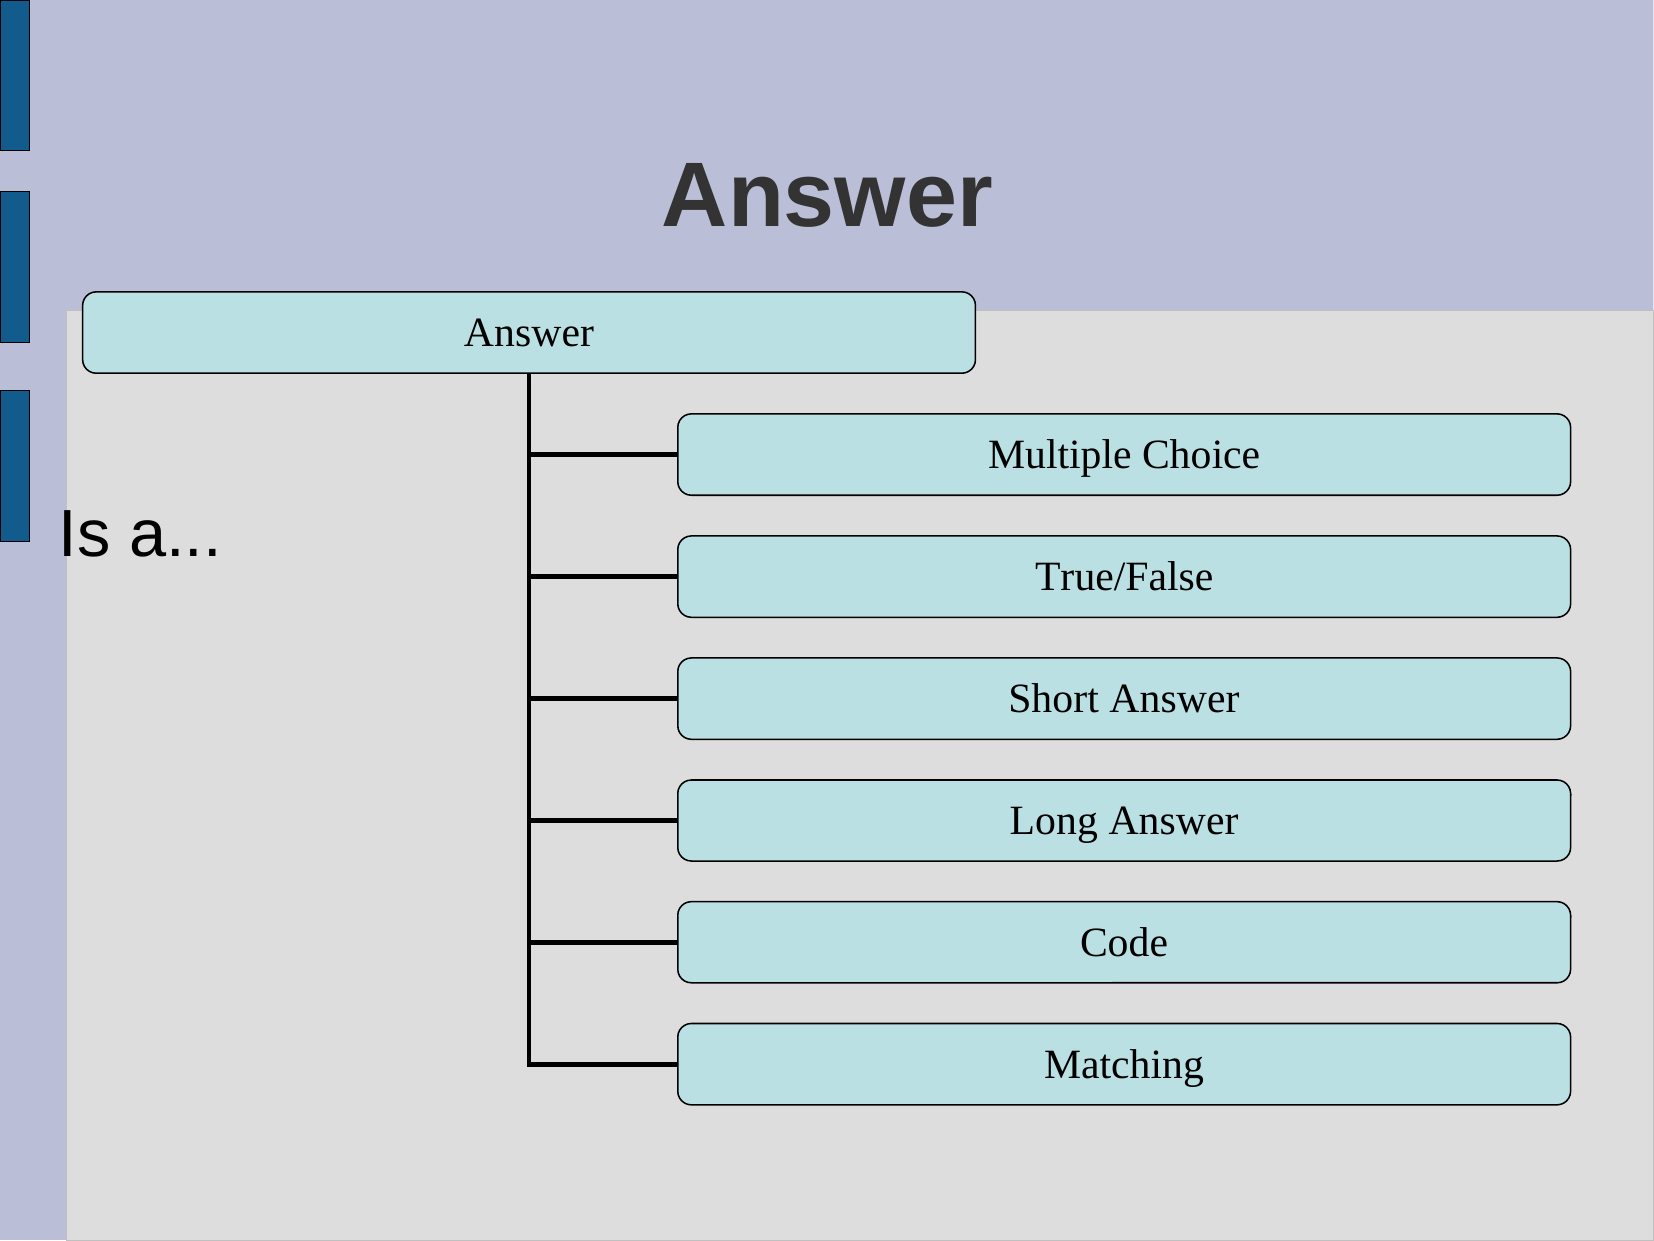

# Answer
Answer
Multiple Choice
True/False
Short Answer
Long Answer
Code
Matching
Is a...